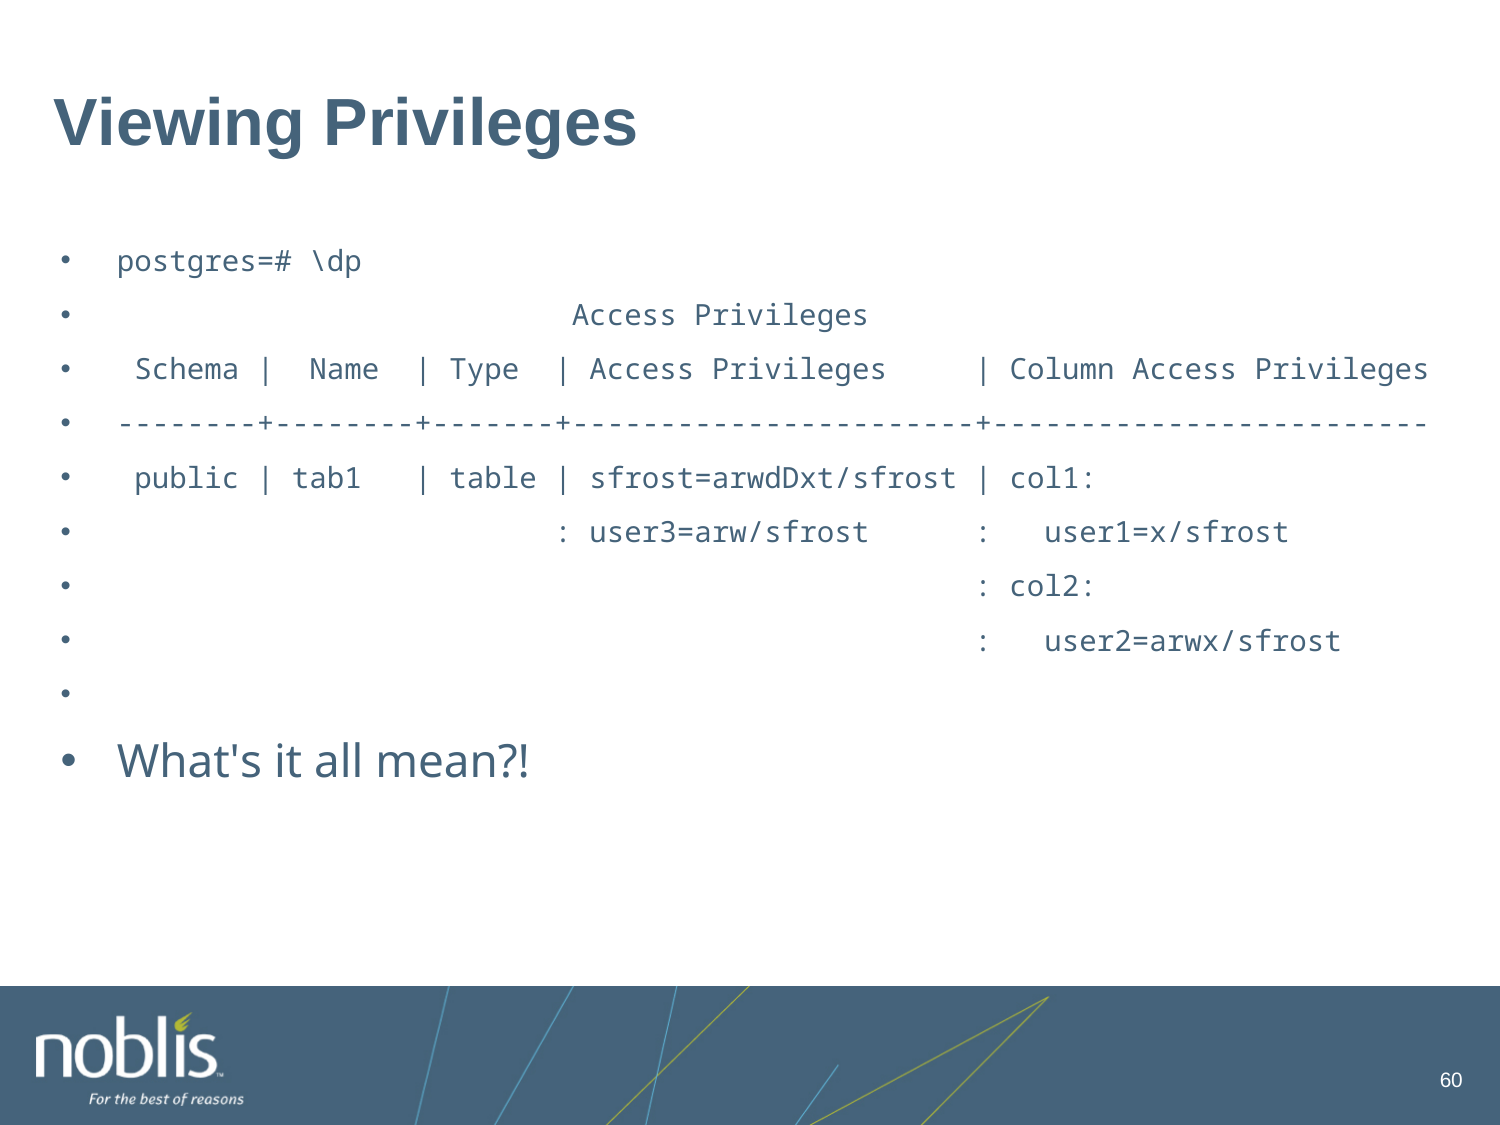

# Viewing Privileges
postgres=# \dp
 Access Privileges
 Schema | Name | Type | Access Privileges | Column Access Privileges
--------+--------+-------+-----------------------+-------------------------
 public | tab1 | table | sfrost=arwdDxt/sfrost | col1:
 : user3=arw/sfrost : user1=x/sfrost
 : col2:
 : user2=arwx/sfrost
What's it all mean?!